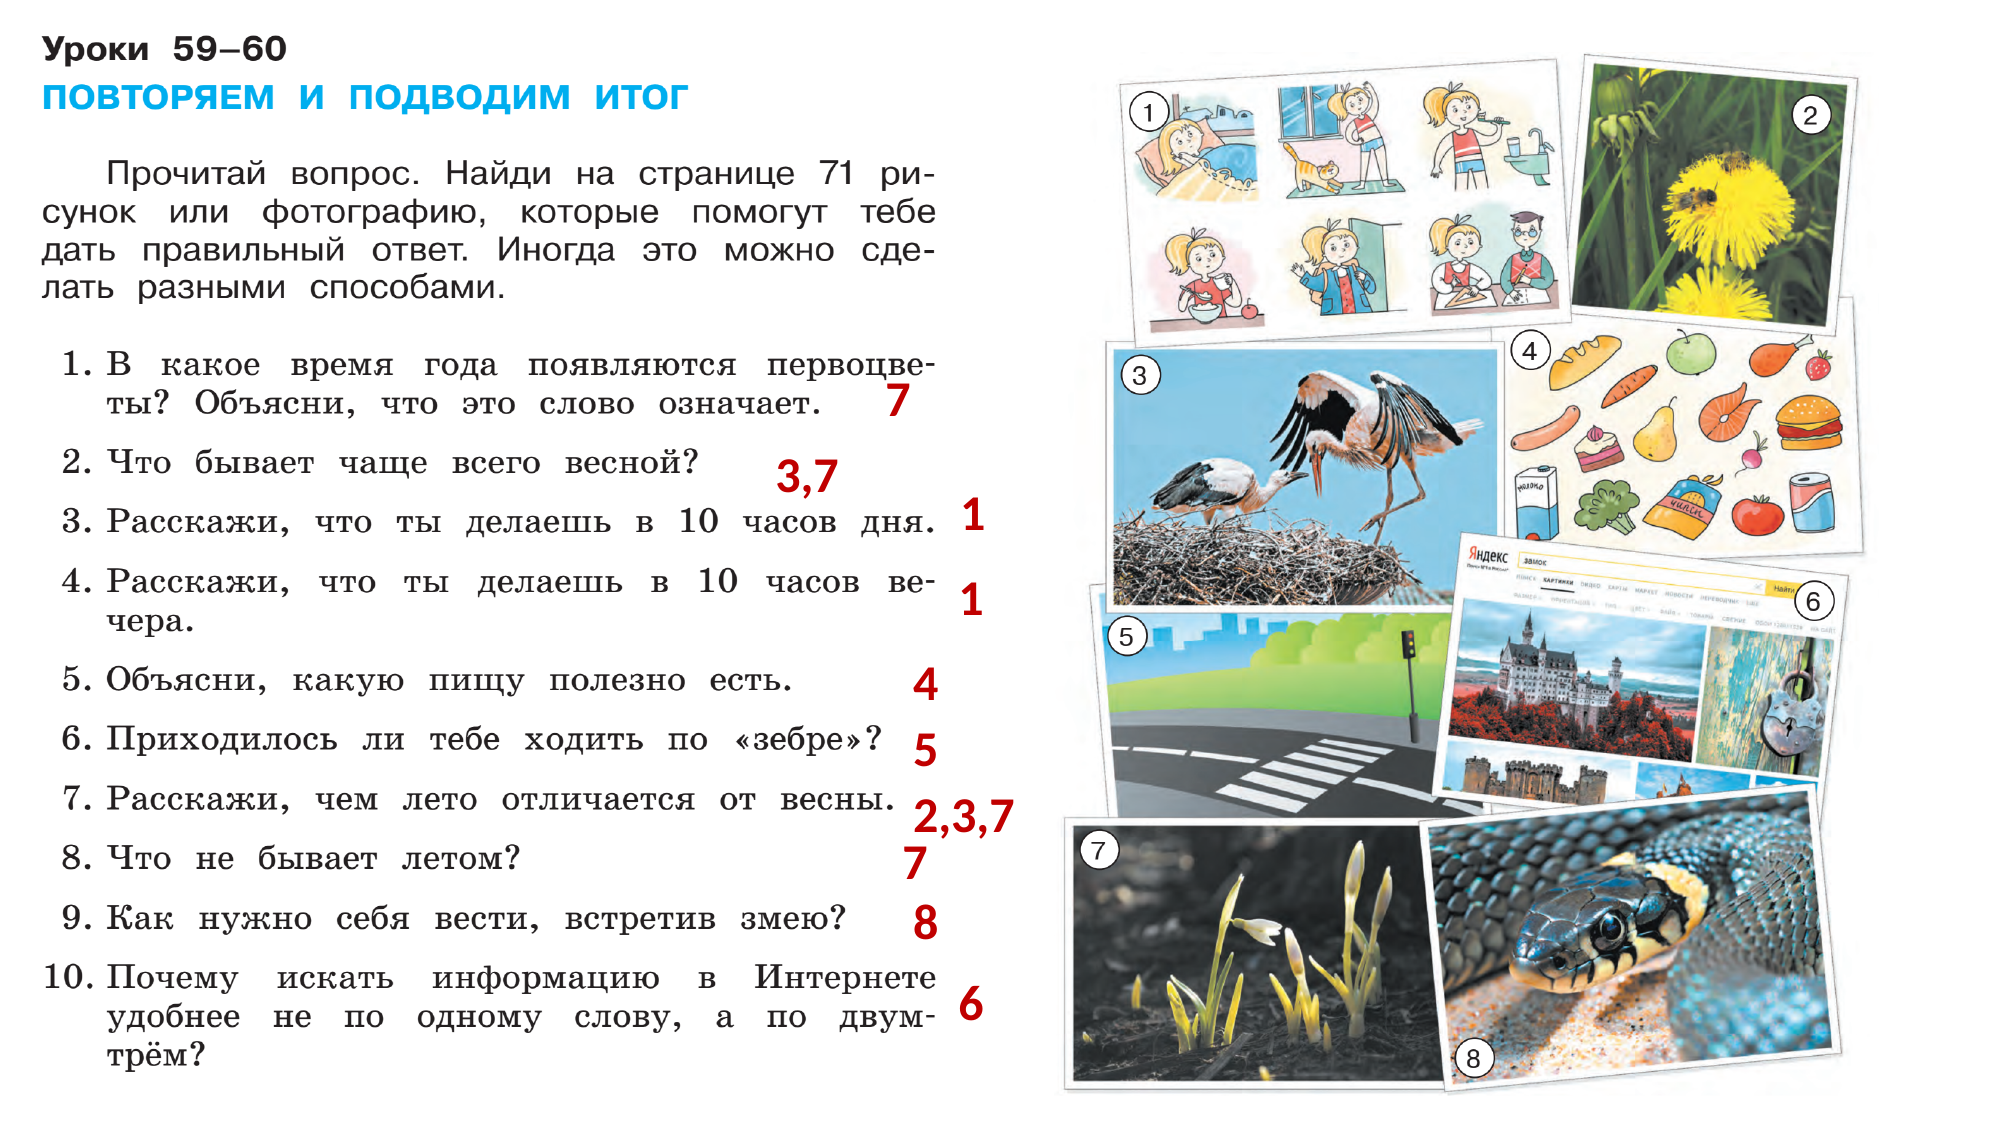

7
3,7
1
1
4
5
2,3,7
7
8
6